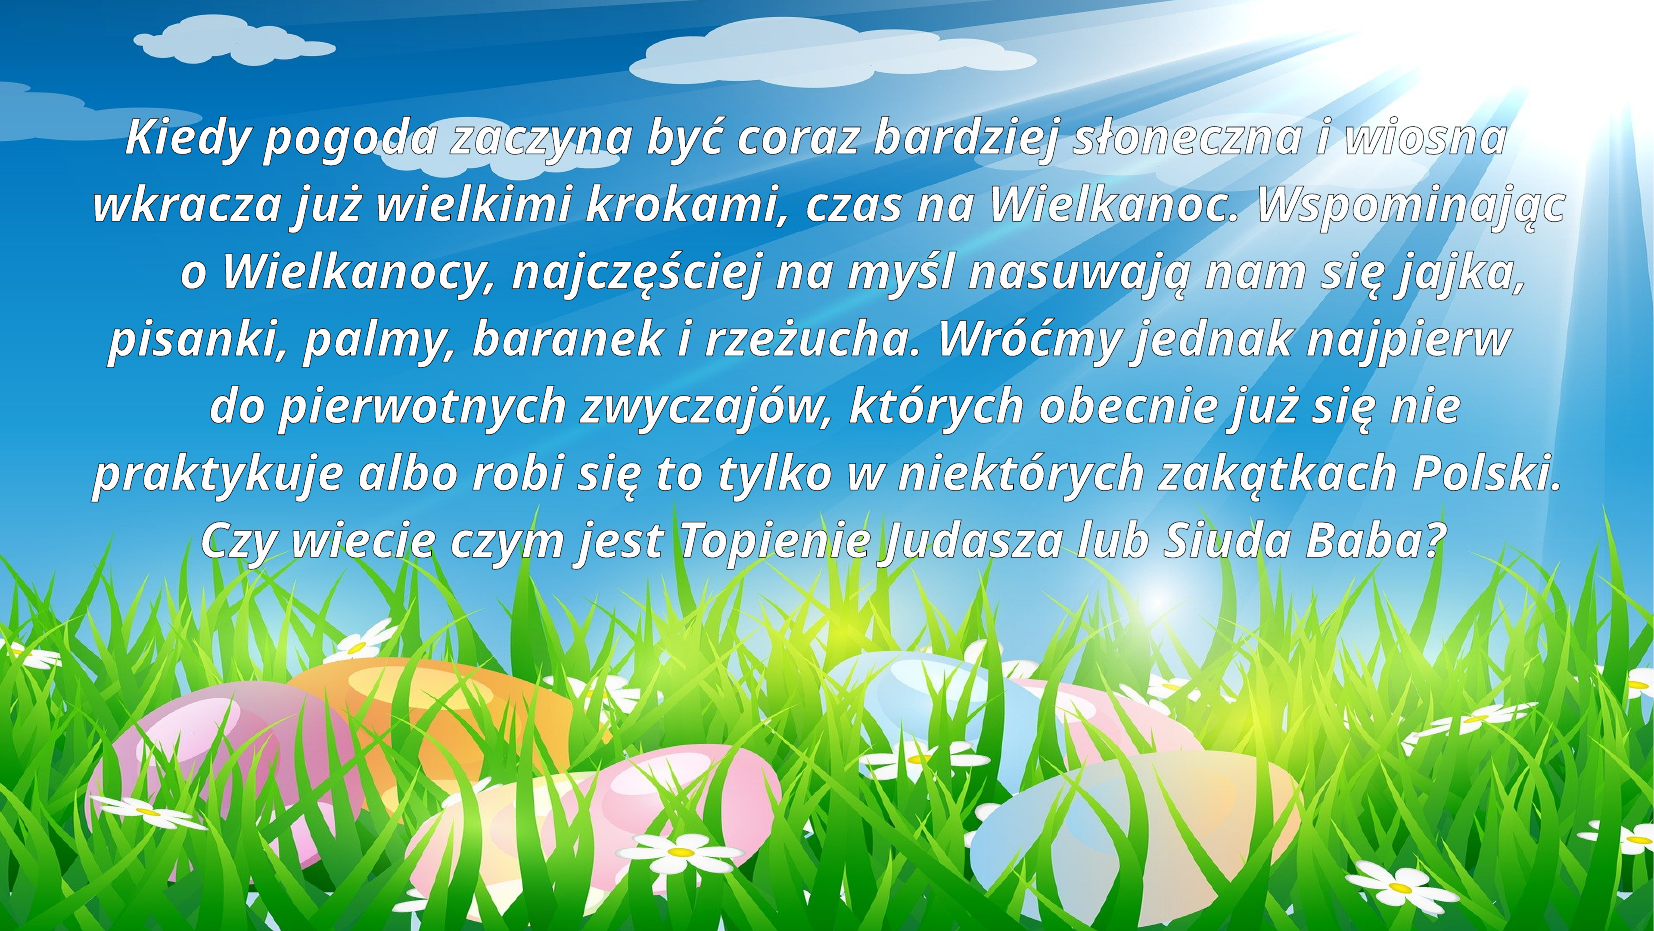

# Kiedy pogoda zaczyna być coraz bardziej słoneczna i wiosna wkracza już wielkimi krokami, czas na Wielkanoc. Wspominając o Wielkanocy, najczęściej na myśl nasuwają nam się jajka, pisanki, palmy, baranek i rzeżucha. Wróćmy jednak najpierw do pierwotnych zwyczajów, których obecnie już się nie praktykuje albo robi się to tylko w niektórych zakątkach Polski.
Czy wiecie czym jest Topienie Judasza lub Siuda Baba?